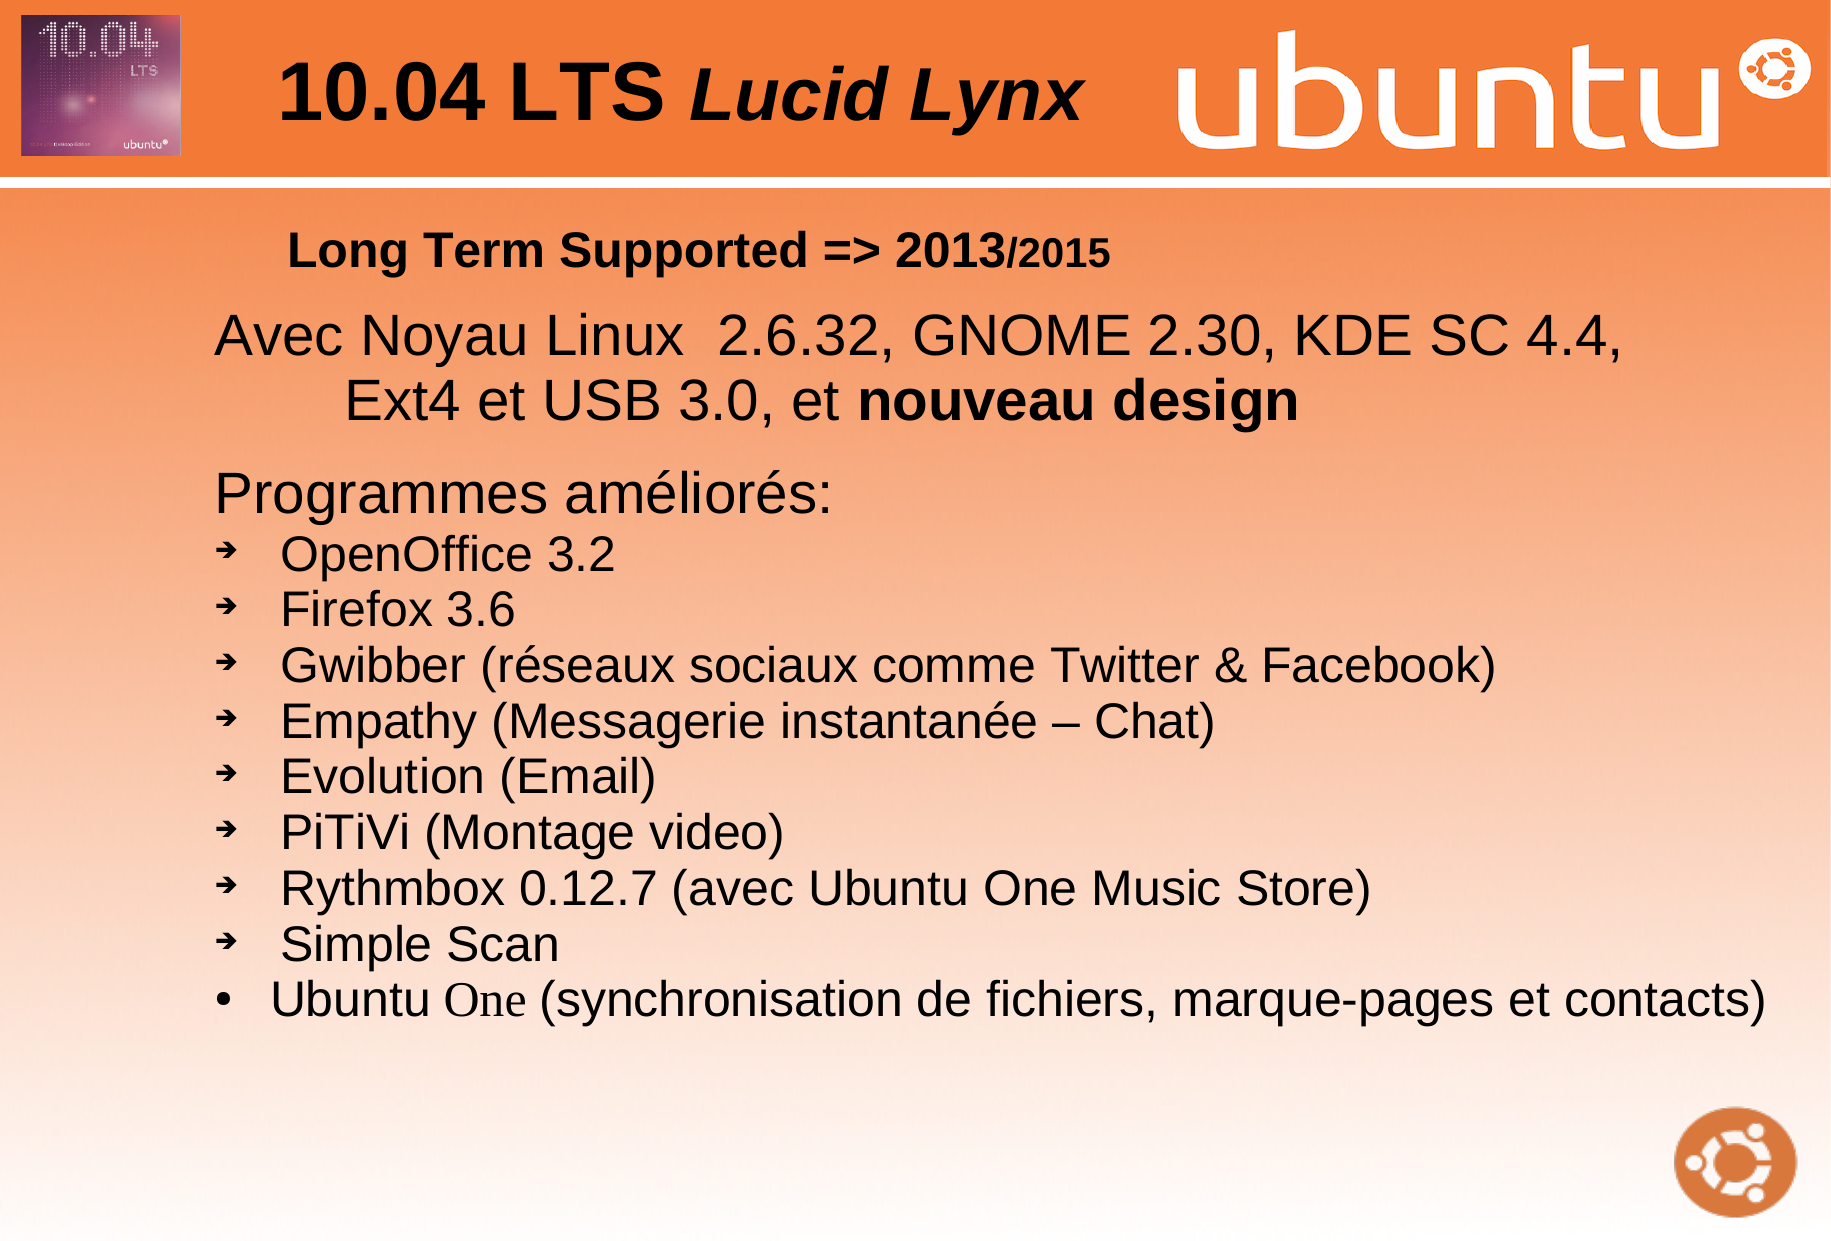

10.04 LTS Lucid Lynx
Long Term Supported => 2013/2015
Avec Noyau Linux 2.6.32, GNOME 2.30, KDE SC 4.4,
 Ext4 et USB 3.0, et nouveau design
Programmes améliorés:
 OpenOffice 3.2
 Firefox 3.6
 Gwibber (réseaux sociaux comme Twitter & Facebook)
 Empathy (Messagerie instantanée – Chat)
 Evolution (Email)
 PiTiVi (Montage video)
 Rythmbox 0.12.7 (avec Ubuntu One Music Store)
 Simple Scan
 Ubuntu One (synchronisation de fichiers, marque-pages et contacts)